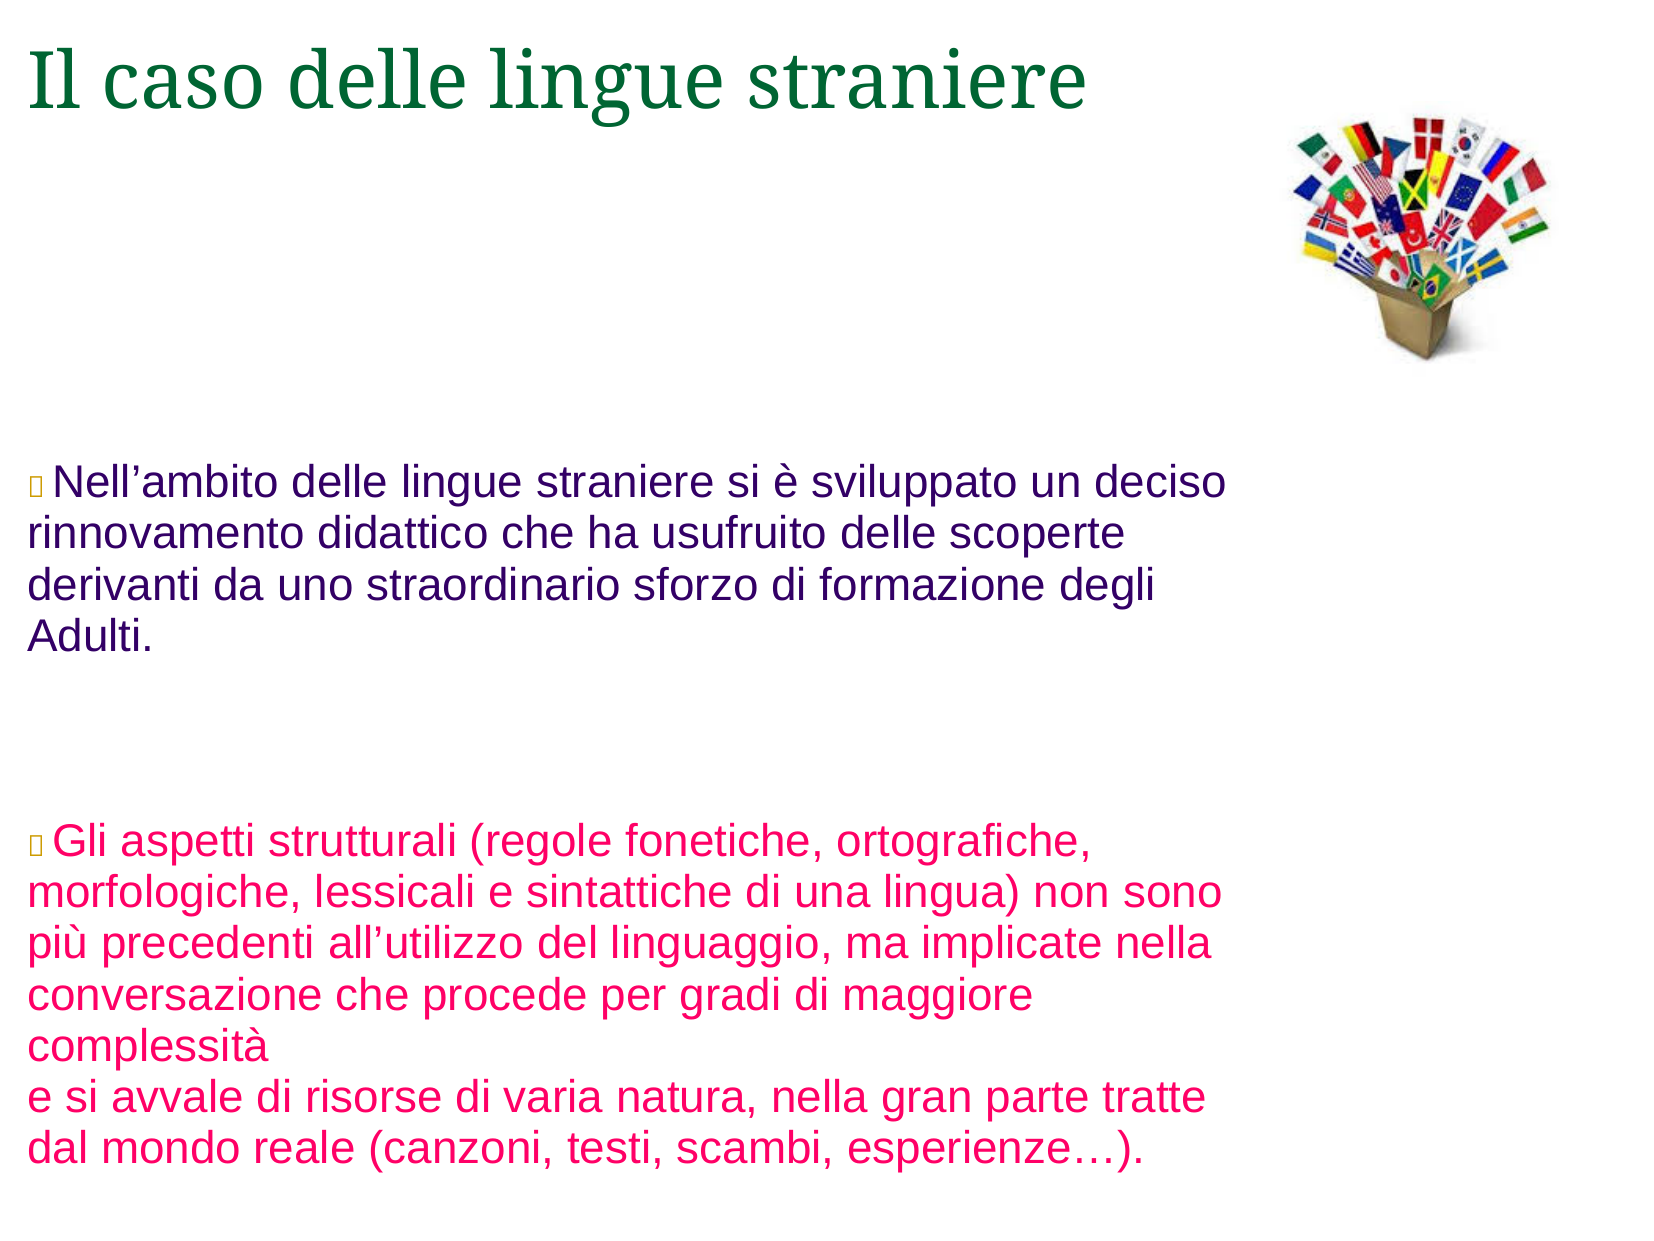

Il caso delle lingue straniere
􀂄 Nell’ambito delle lingue straniere si è sviluppato un deciso
rinnovamento didattico che ha usufruito delle scoperte
derivanti da uno straordinario sforzo di formazione degli
Adulti.
􀂄 Gli aspetti strutturali (regole fonetiche, ortografiche,
morfologiche, lessicali e sintattiche di una lingua) non sono
più precedenti all’utilizzo del linguaggio, ma implicate nella
conversazione che procede per gradi di maggiore complessità
e si avvale di risorse di varia natura, nella gran parte tratte
dal mondo reale (canzoni, testi, scambi, esperienze…).